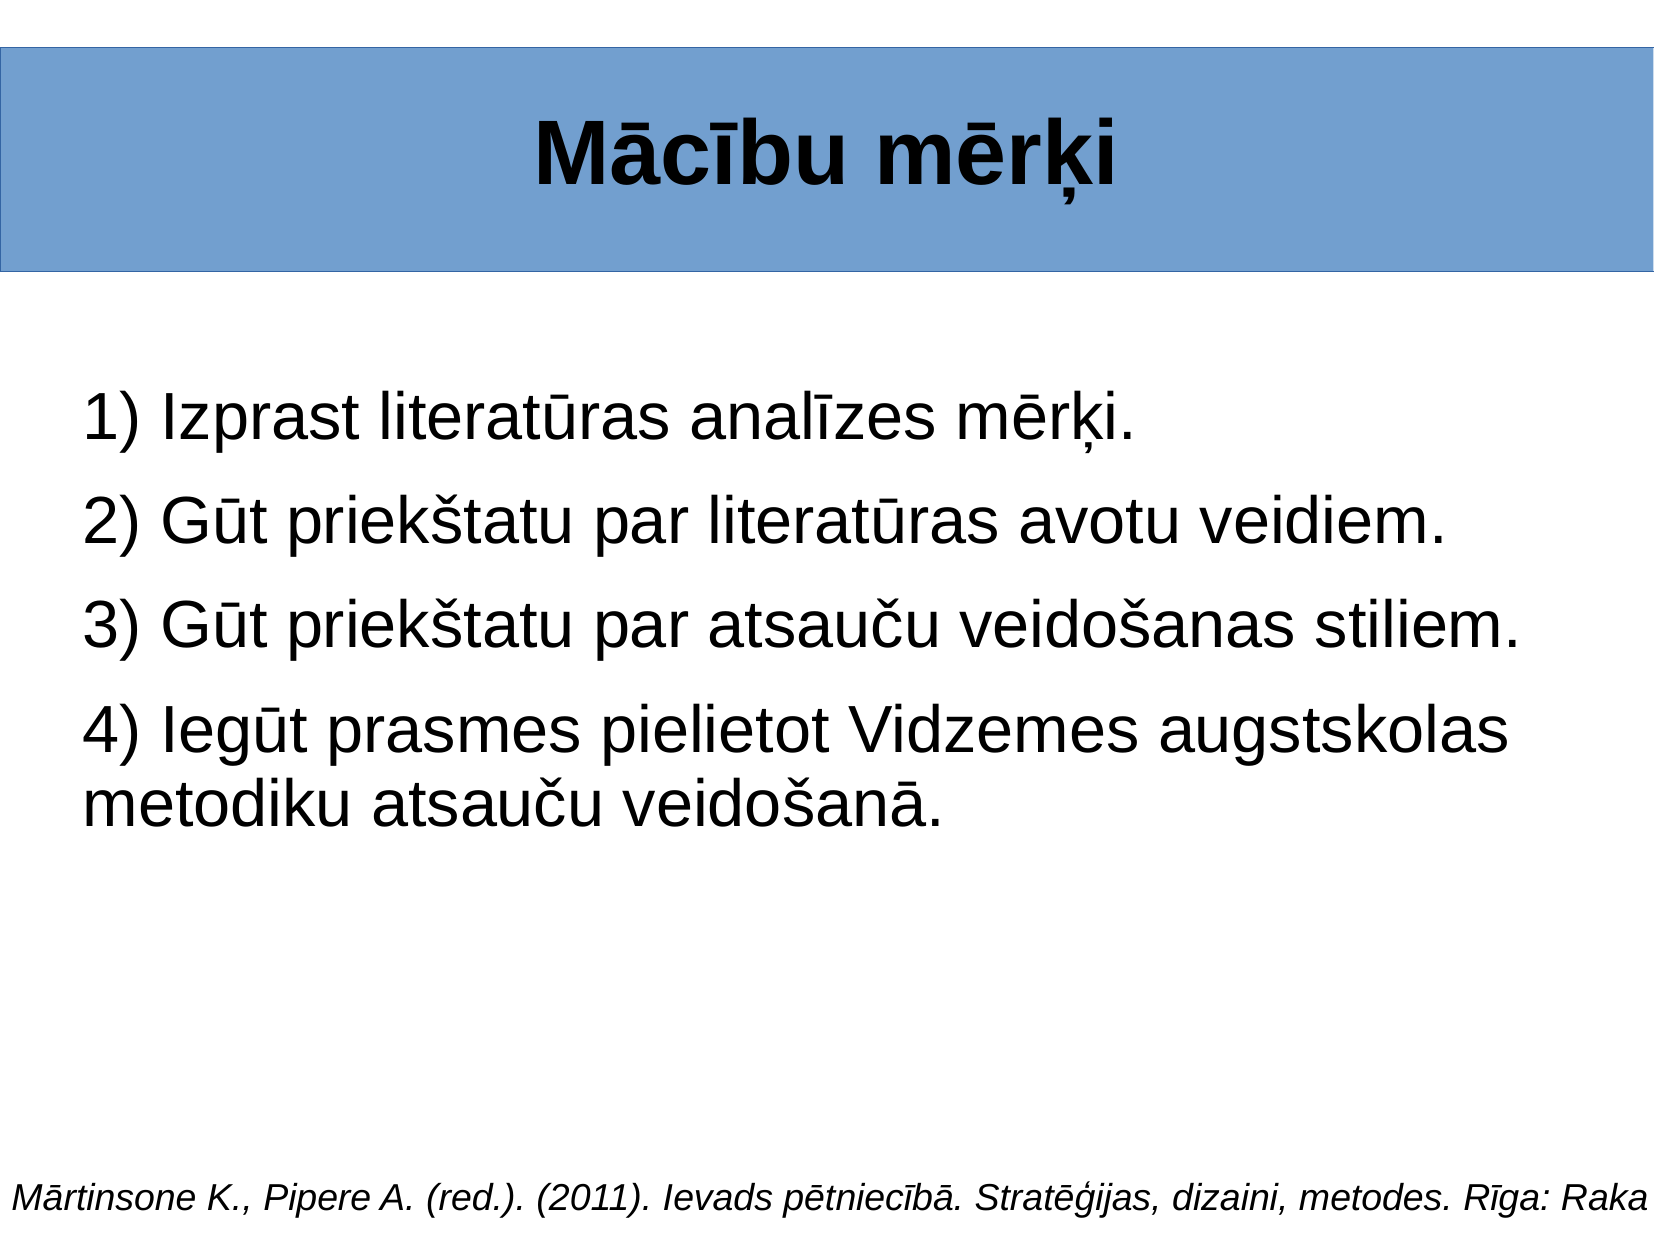

# Mācību mērķi
1) Izprast literatūras analīzes mērķi.
2) Gūt priekštatu par literatūras avotu veidiem.
3) Gūt priekštatu par atsauču veidošanas stiliem.
4) Iegūt prasmes pielietot Vidzemes augstskolas metodiku atsauču veidošanā.
Mārtinsone K., Pipere A. (red.). (2011). Ievads pētniecībā. Stratēģijas, dizaini, metodes. Rīga: Raka